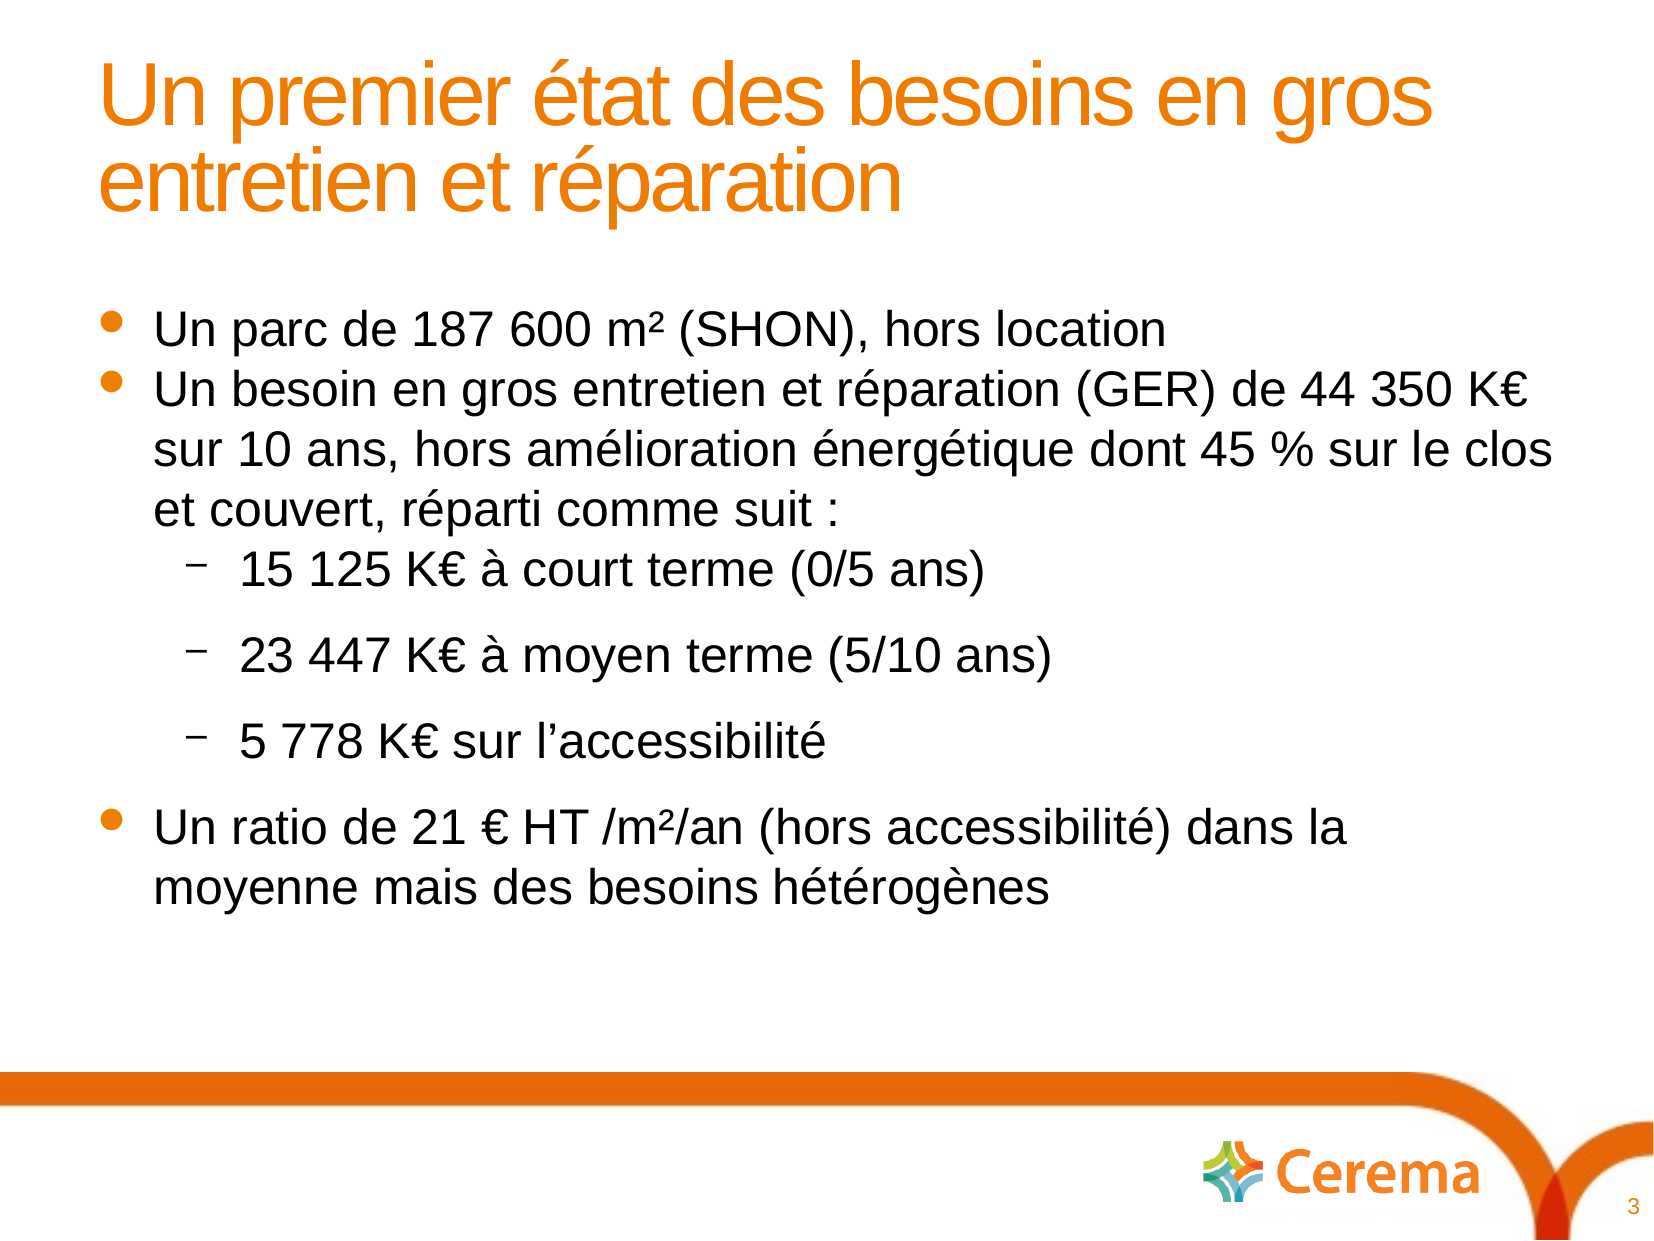

# Un premier état des besoins en gros entretien et réparation
Un parc de 187 600 m² (SHON), hors location
Un besoin en gros entretien et réparation (GER) de 44 350 K€ sur 10 ans, hors amélioration énergétique dont 45 % sur le clos et couvert, réparti comme suit :
15 125 K€ à court terme (0/5 ans)
23 447 K€ à moyen terme (5/10 ans)
5 778 K€ sur l’accessibilité
Un ratio de 21 € HT /m²/an (hors accessibilité) dans la moyenne mais des besoins hétérogènes